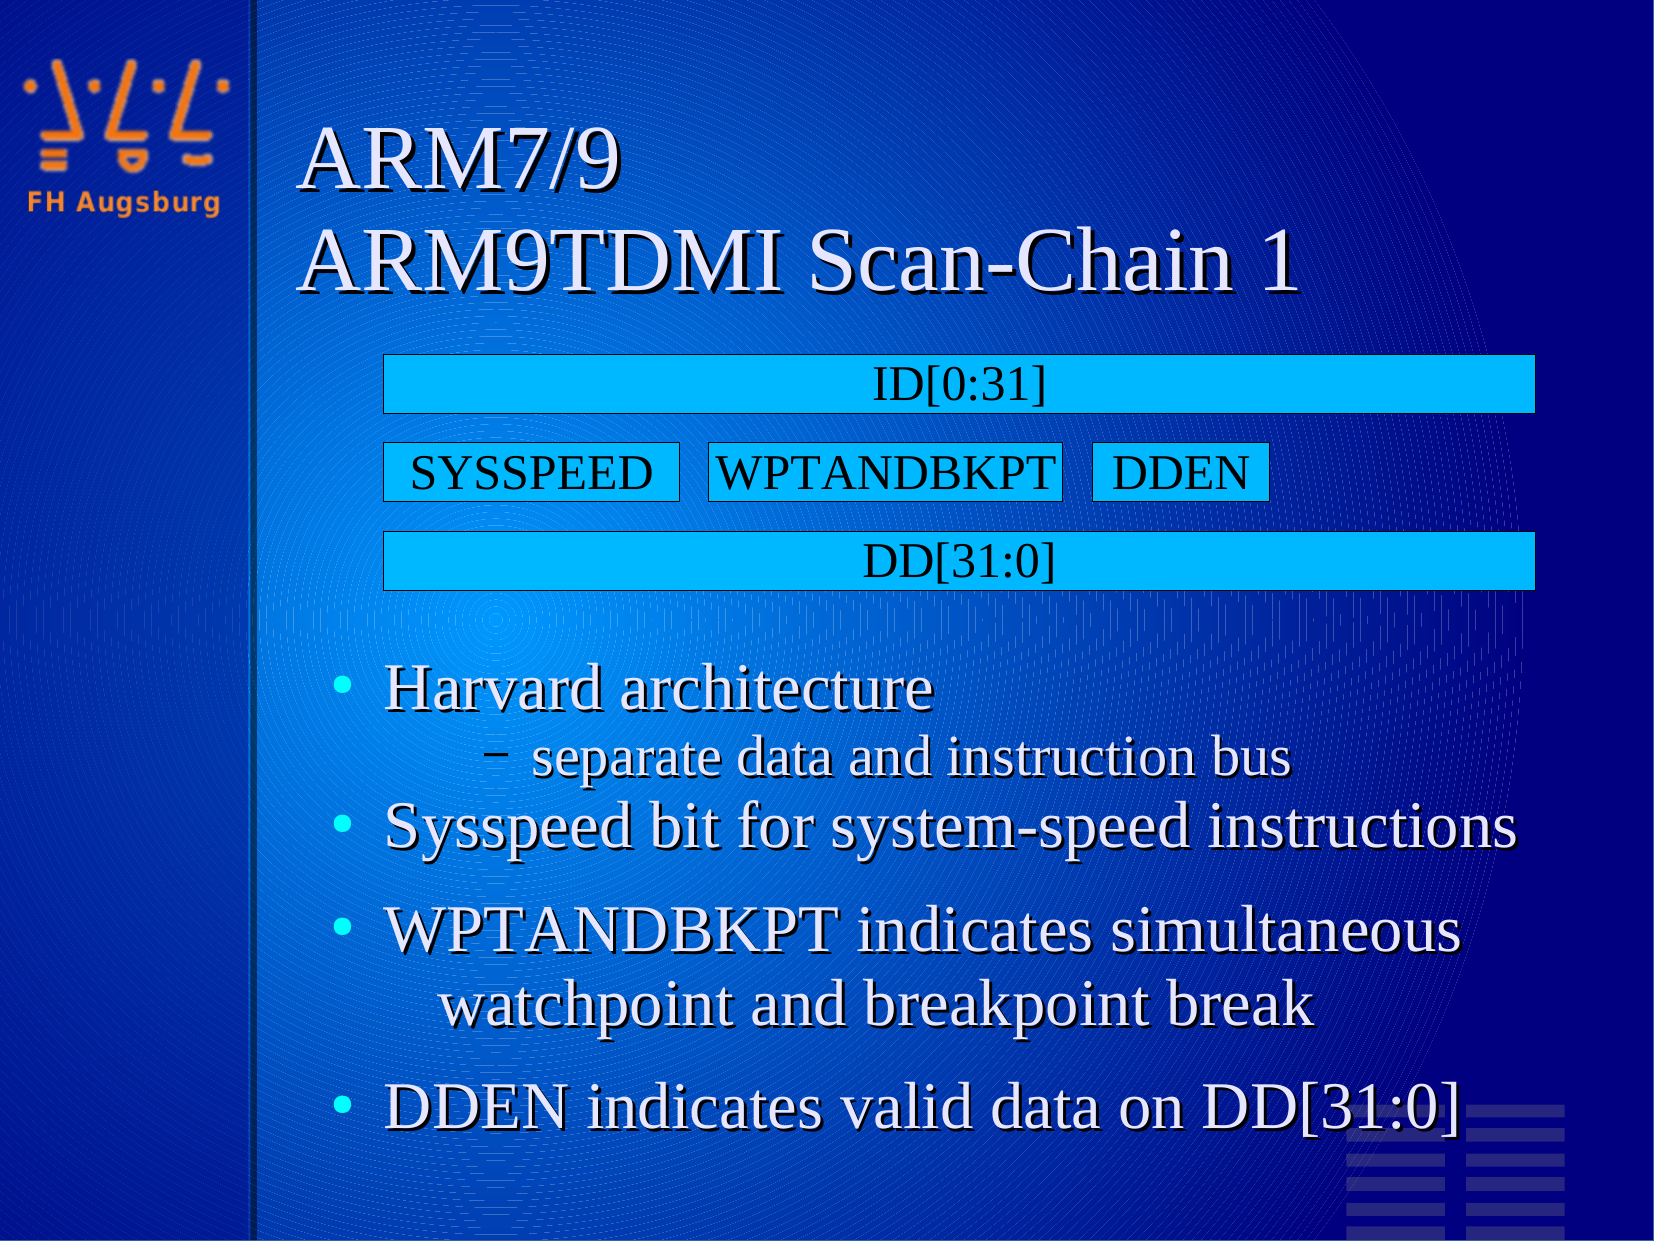

# ARM7/9 ARM9TDMI Scan-Chain 1
ID[0:31]
SYSSPEED
WPTANDBKPT
DDEN
DD[31:0]
Harvard architecture
separate data and instruction bus
Sysspeed bit for system-speed instructions
WPTANDBKPT indicates simultaneous watchpoint and breakpoint break
DDEN indicates valid data on DD[31:0]